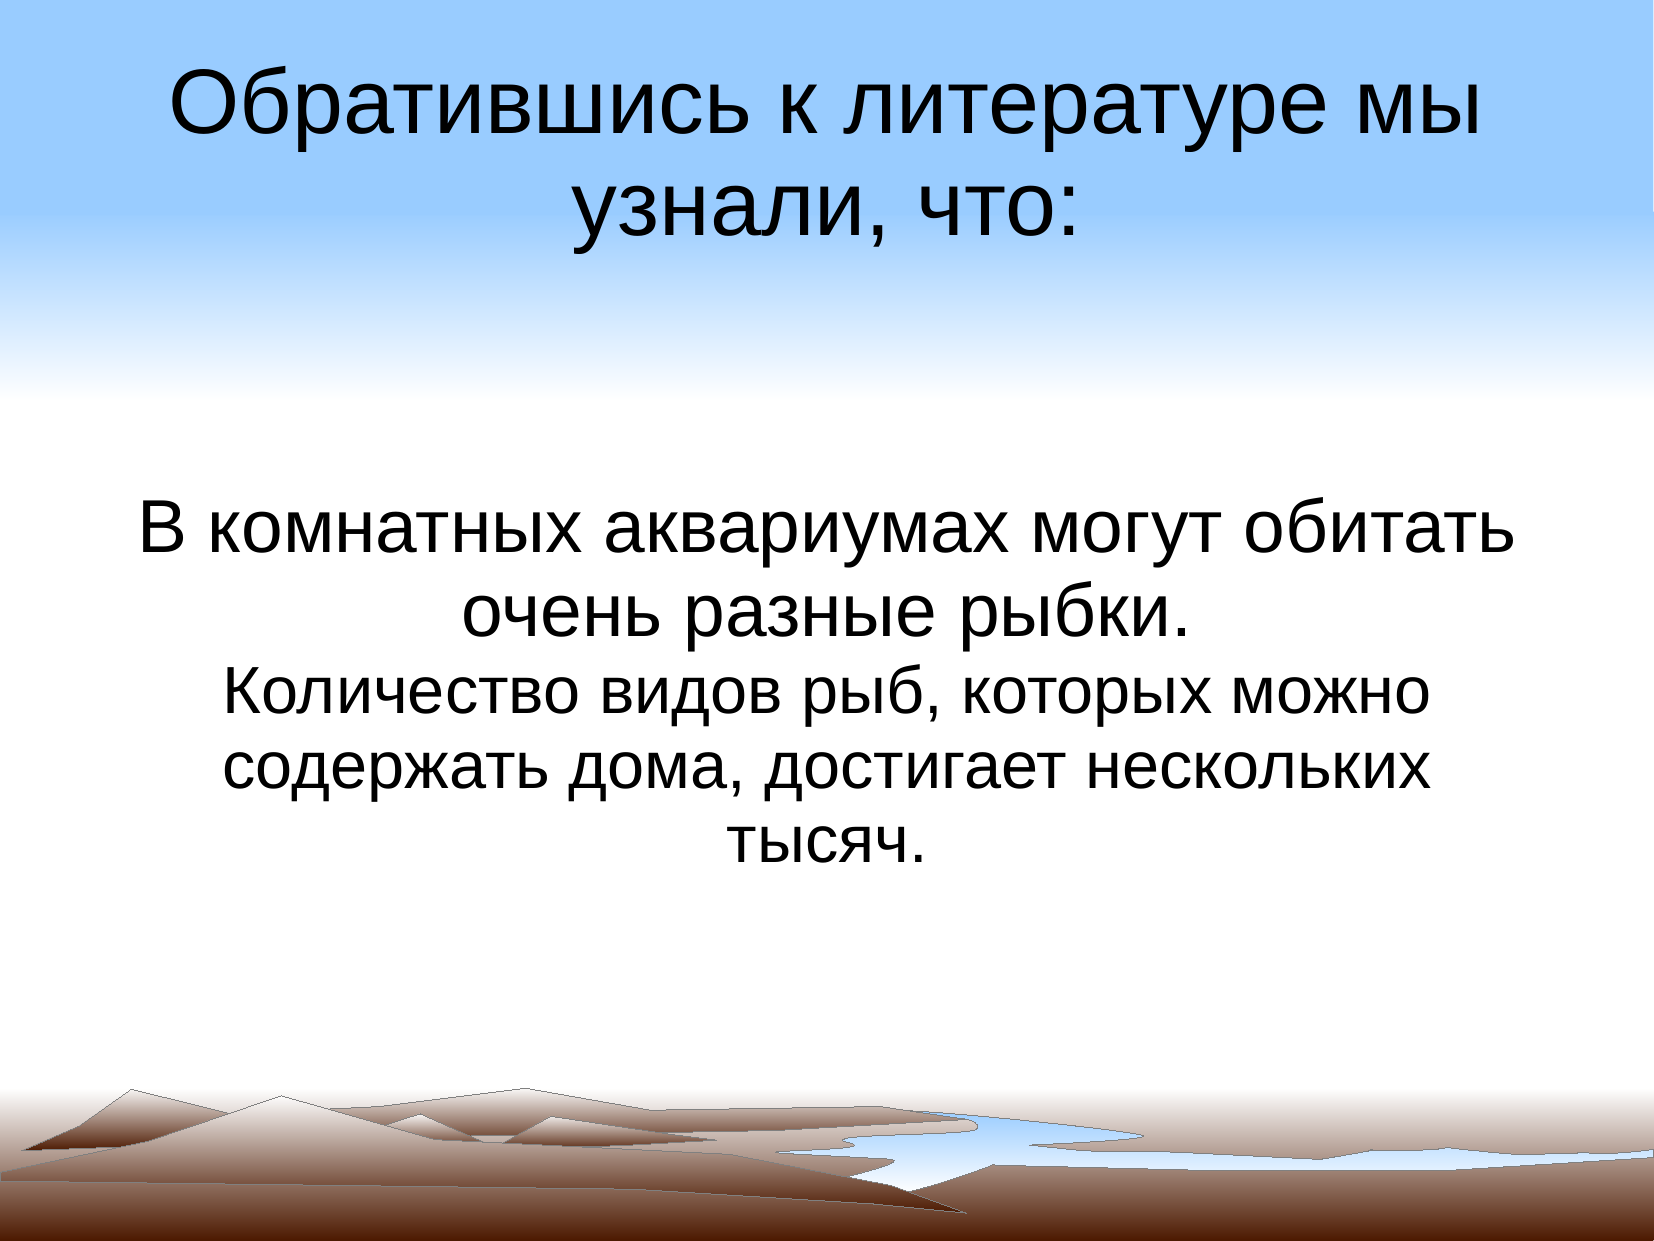

# Обратившись к литературе мы узнали, что:
В комнатных аквариумах могут обитать очень разные рыбки.
Количество видов рыб, которых можно содержать дома, достигает нескольких тысяч.